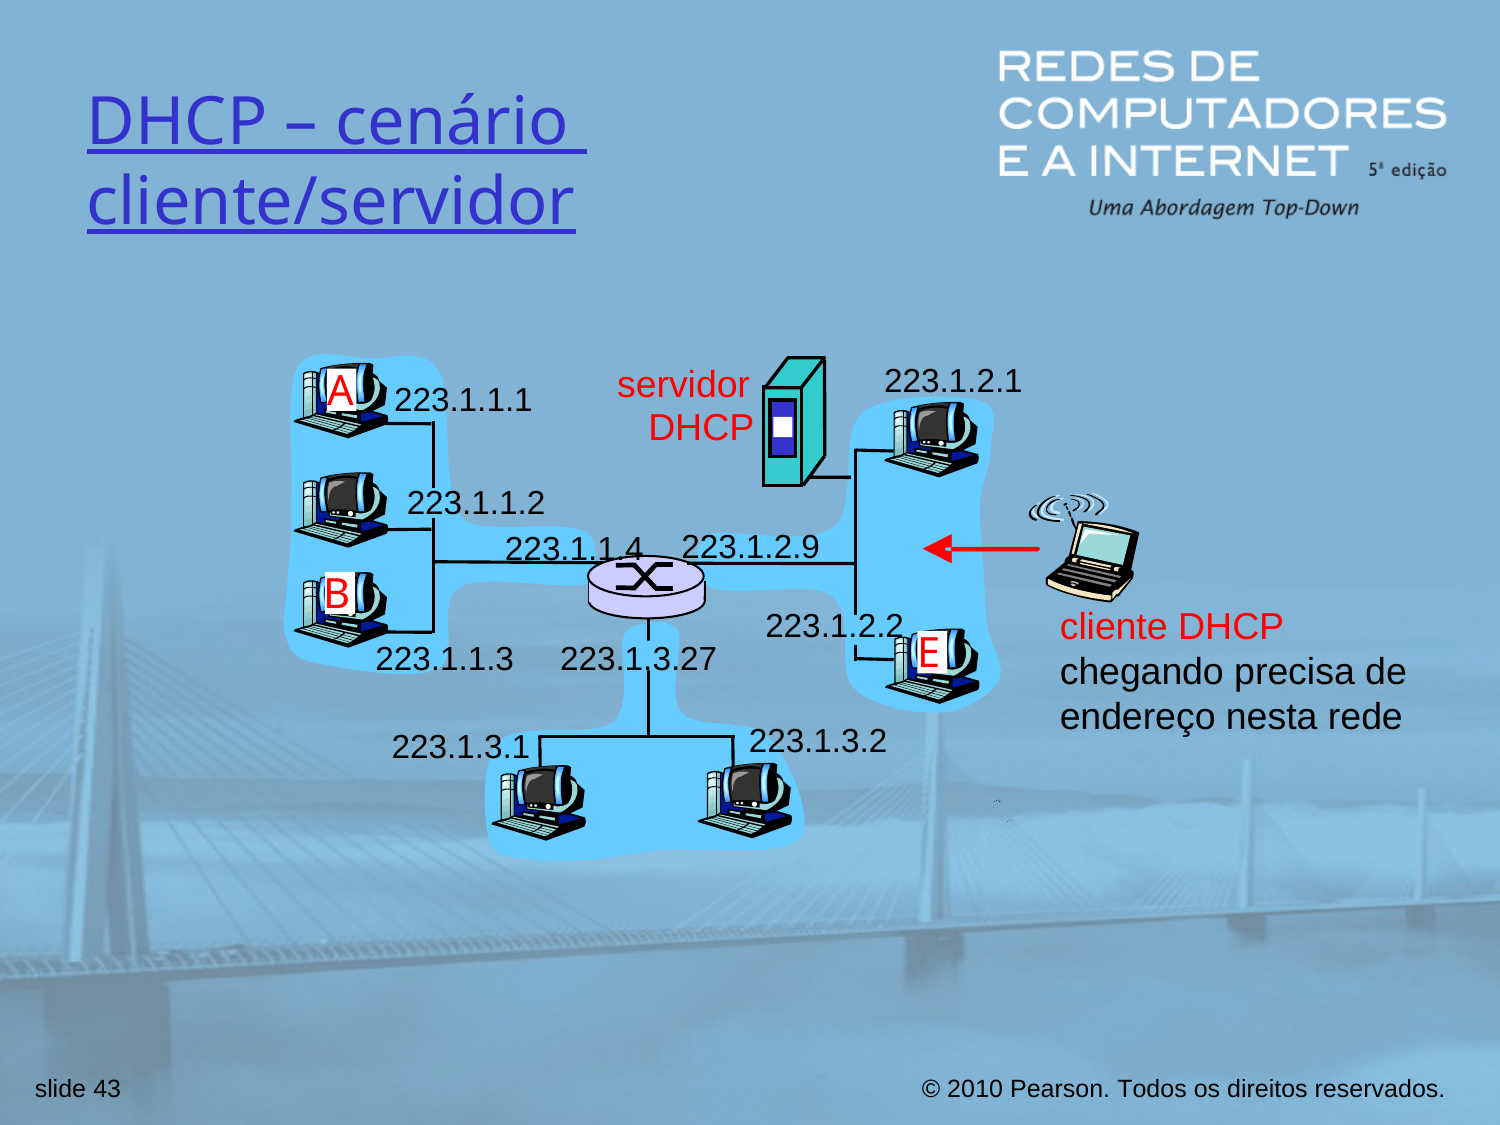

# DHCP – cenário cliente/servidor
223.1.2.1
A
servidor
223.1.1.1
DHCP
223.1.1.2
223.1.2.9
223.1.1.4
B
223.1.2.2
cliente DHCP
chegando precisa de
endereço nesta rede
E
223.1.1.3
223.1.3.27
223.1.3.2
223.1.3.1